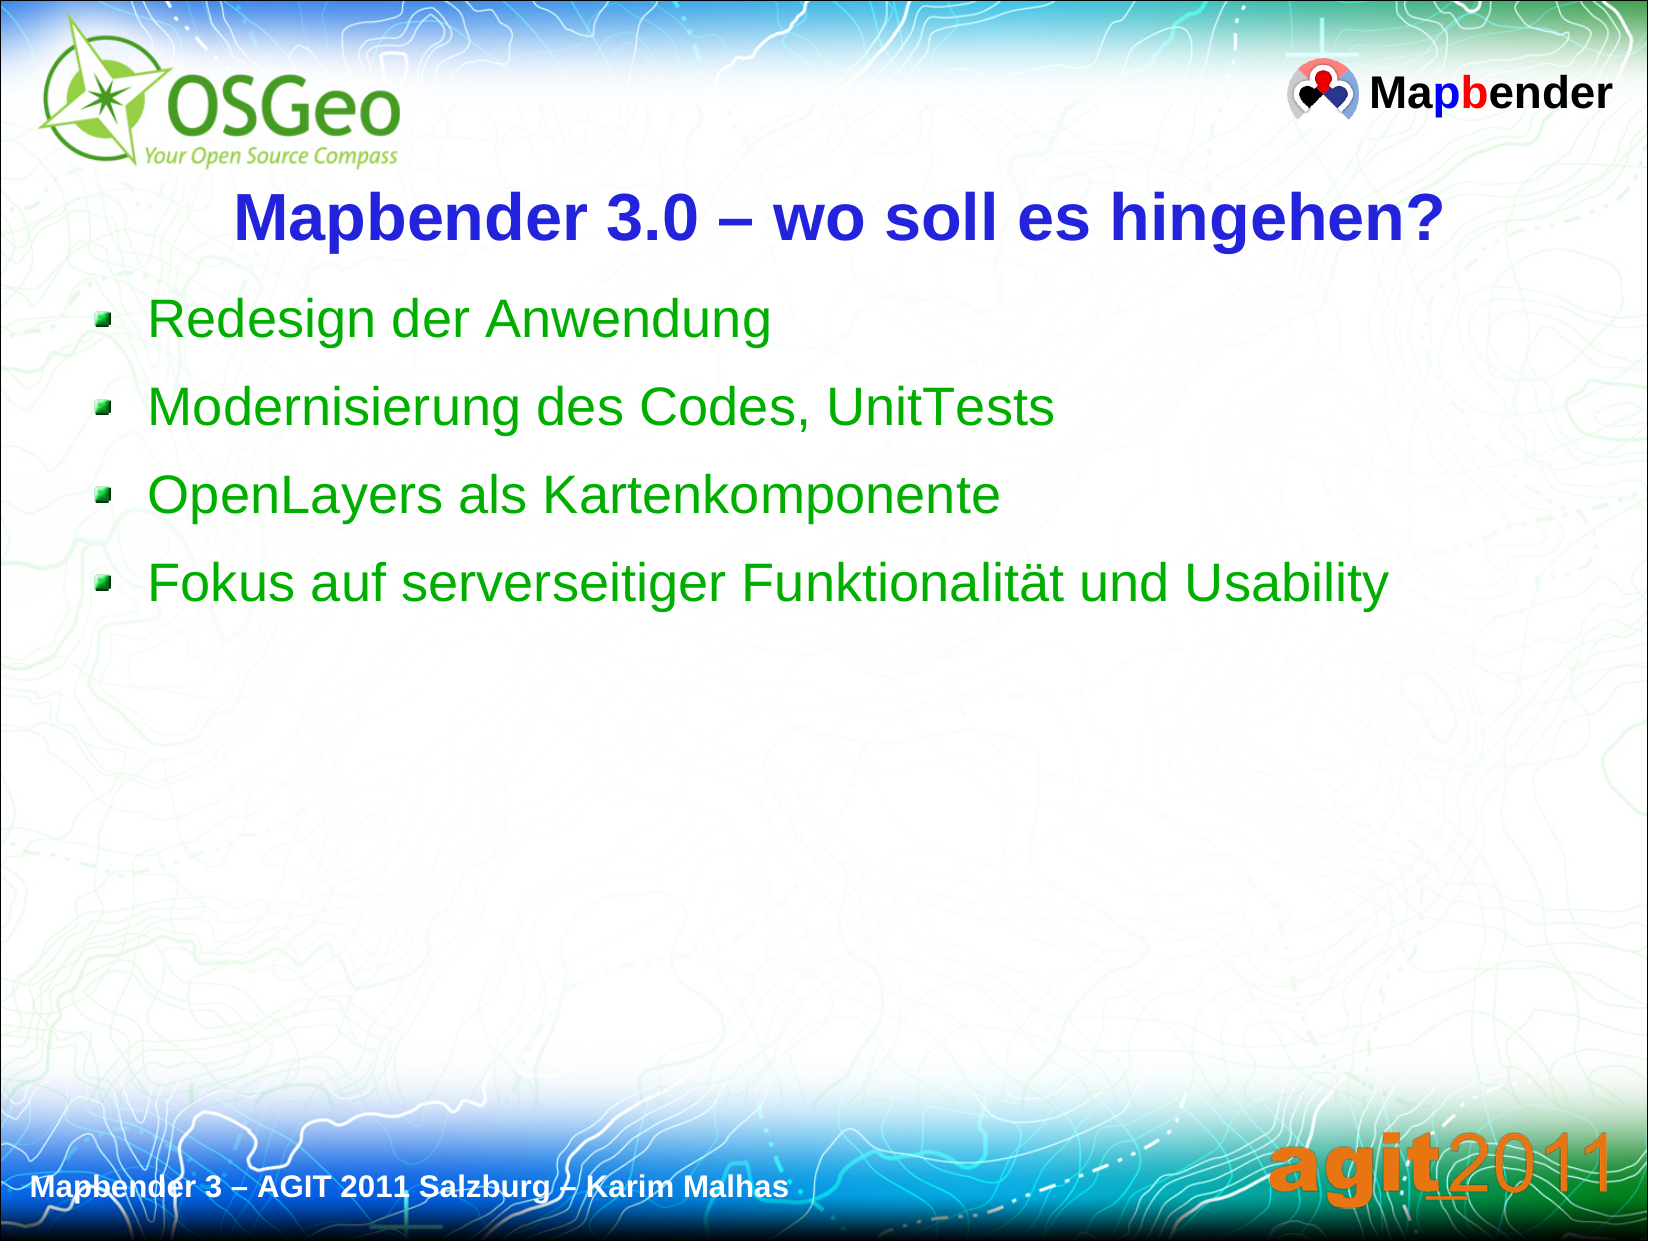

# Mapbender 3.0 – wo soll es hingehen?
Redesign der Anwendung
Modernisierung des Codes, UnitTests
OpenLayers als Kartenkomponente
Fokus auf serverseitiger Funktionalität und Usability